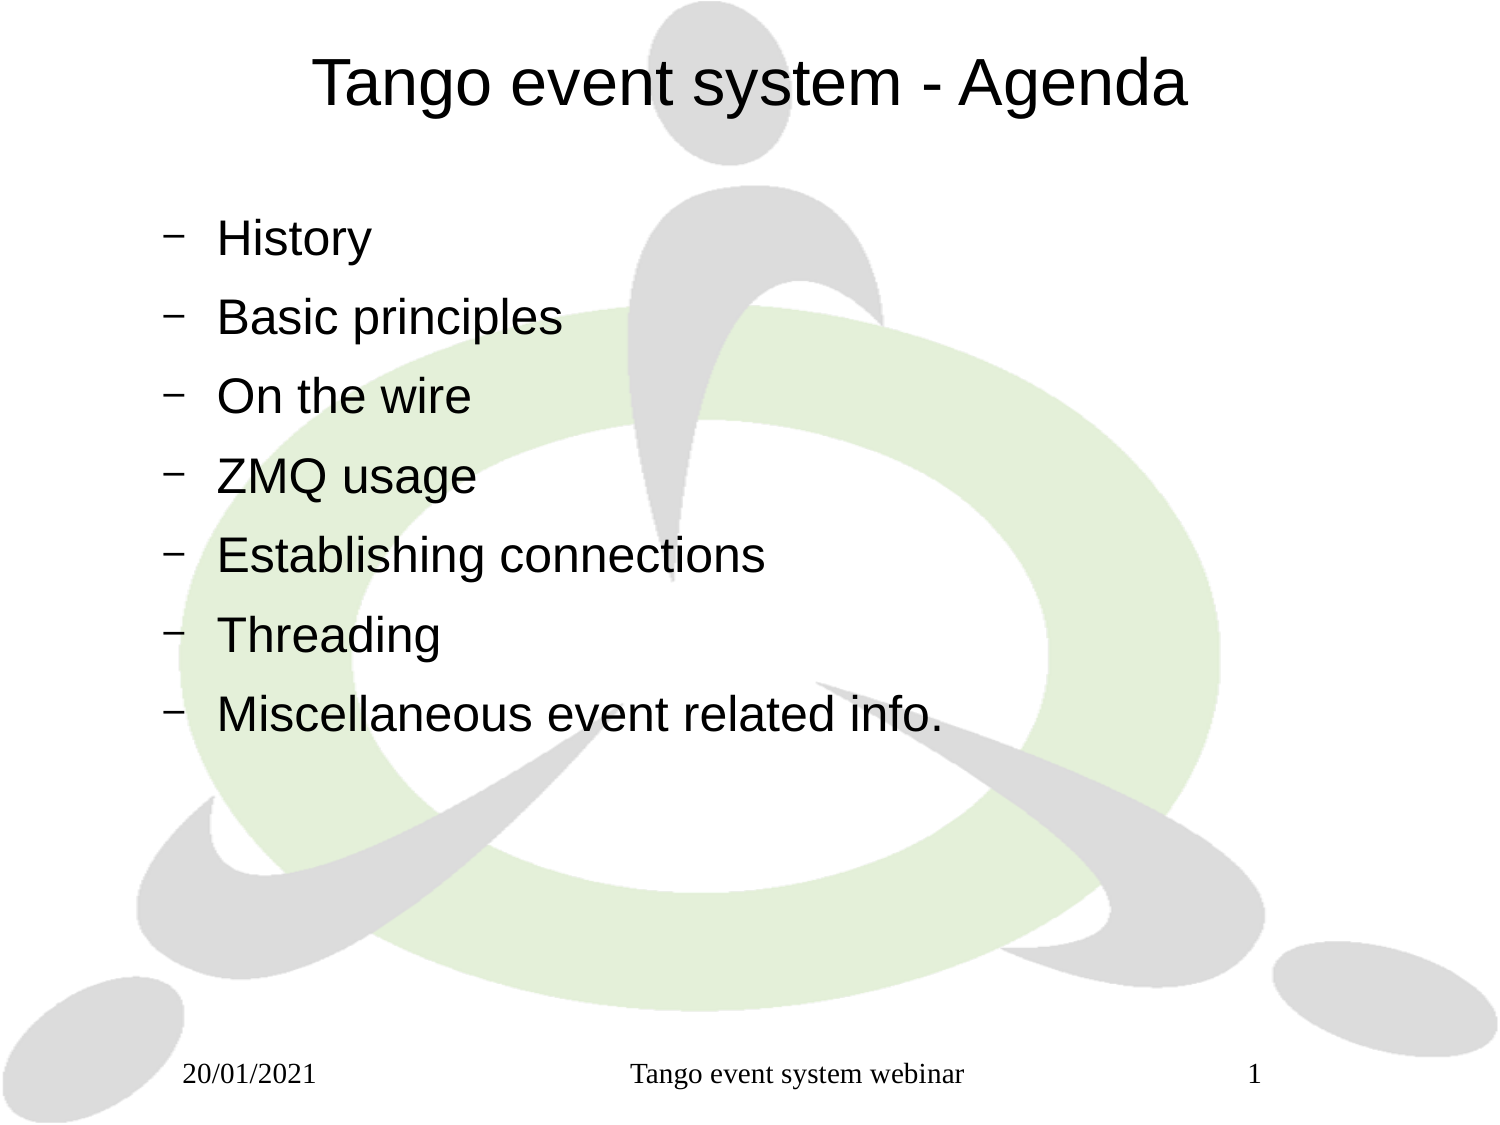

# Tango event system - Agenda
History
Basic principles
On the wire
ZMQ usage
Establishing connections
Threading
Miscellaneous event related info.
20/01/2021
Tango event system webinar
1